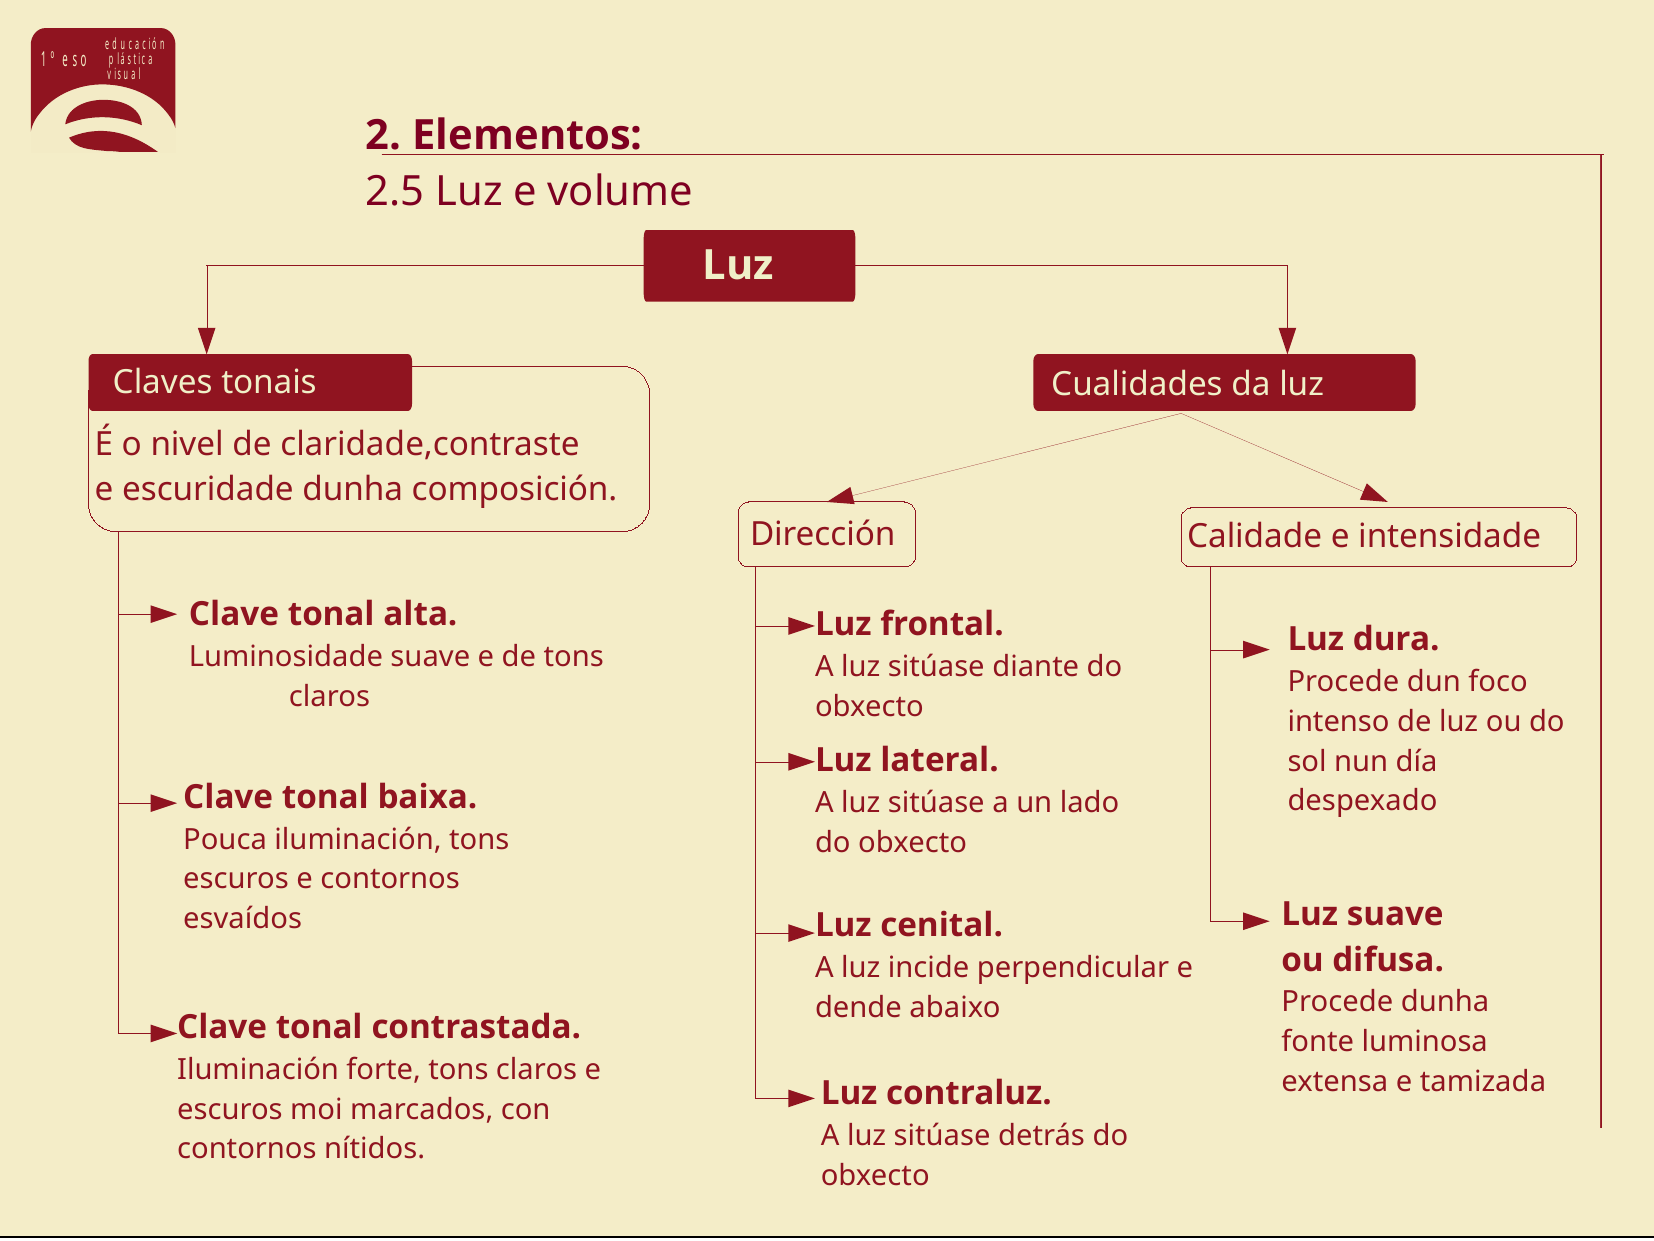

2. Elementos:
	2.5 Luz e volume
Luz
#
Claves tonais
Cualidades da luz
É o nivel de claridade,contraste
e escuridade dunha composición.
Dirección
Calidade e intensidade
Clave tonal alta.
Luminosidade suave e de tons claros
Luz frontal.
A luz sitúase diante do obxecto
Luz dura.
Procede dun foco
intenso de luz ou do
sol nun día
despexado
Luz lateral.
A luz sitúase a un lado do obxecto
Clave tonal baixa.
Pouca iluminación, tons escuros e contornos
esvaídos
Luz suave
ou difusa.
Procede dunha
fonte luminosa
extensa e tamizada
Luz cenital.
A luz incide perpendicular e dende abaixo
Clave tonal contrastada.
Iluminación forte, tons claros e escuros moi marcados, con contornos nítidos.
Luz contraluz.
A luz sitúase detrás do obxecto